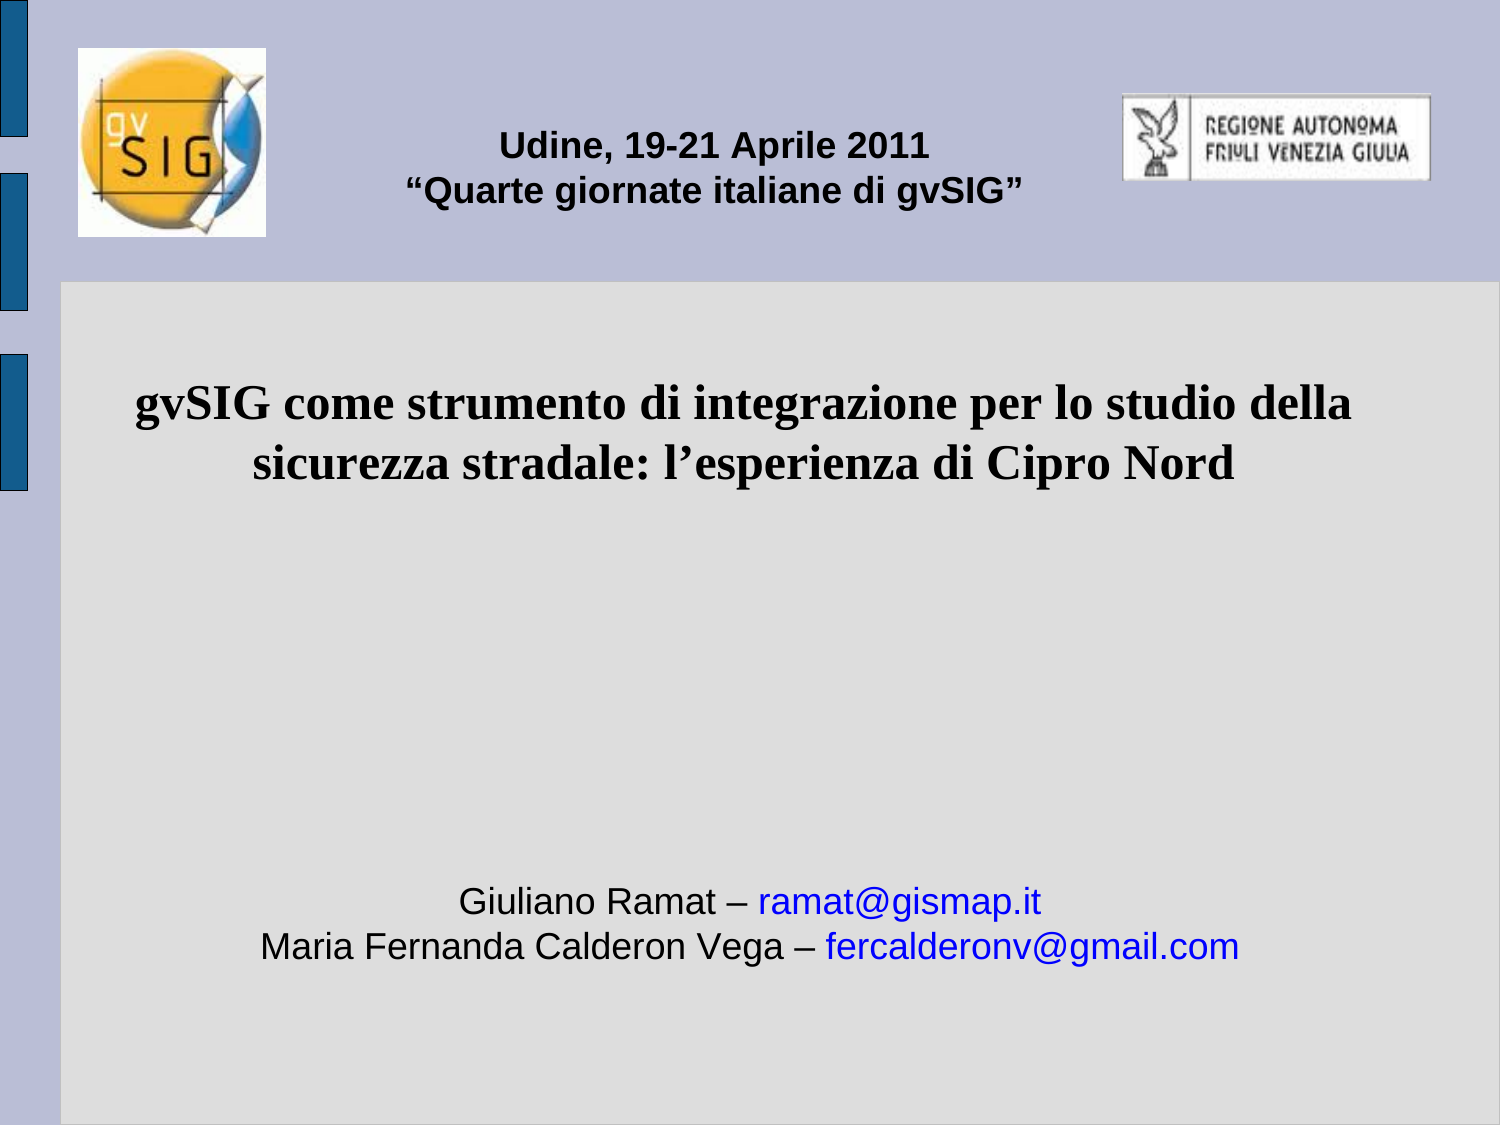

Udine, 19-21 Aprile 2011
“Quarte giornate italiane di gvSIG”
gvSIG come strumento di integrazione per lo studio della sicurezza stradale: l’esperienza di Cipro Nord
Giuliano Ramat – ramat@gismap.it
Maria Fernanda Calderon Vega – fercalderonv@gmail.com